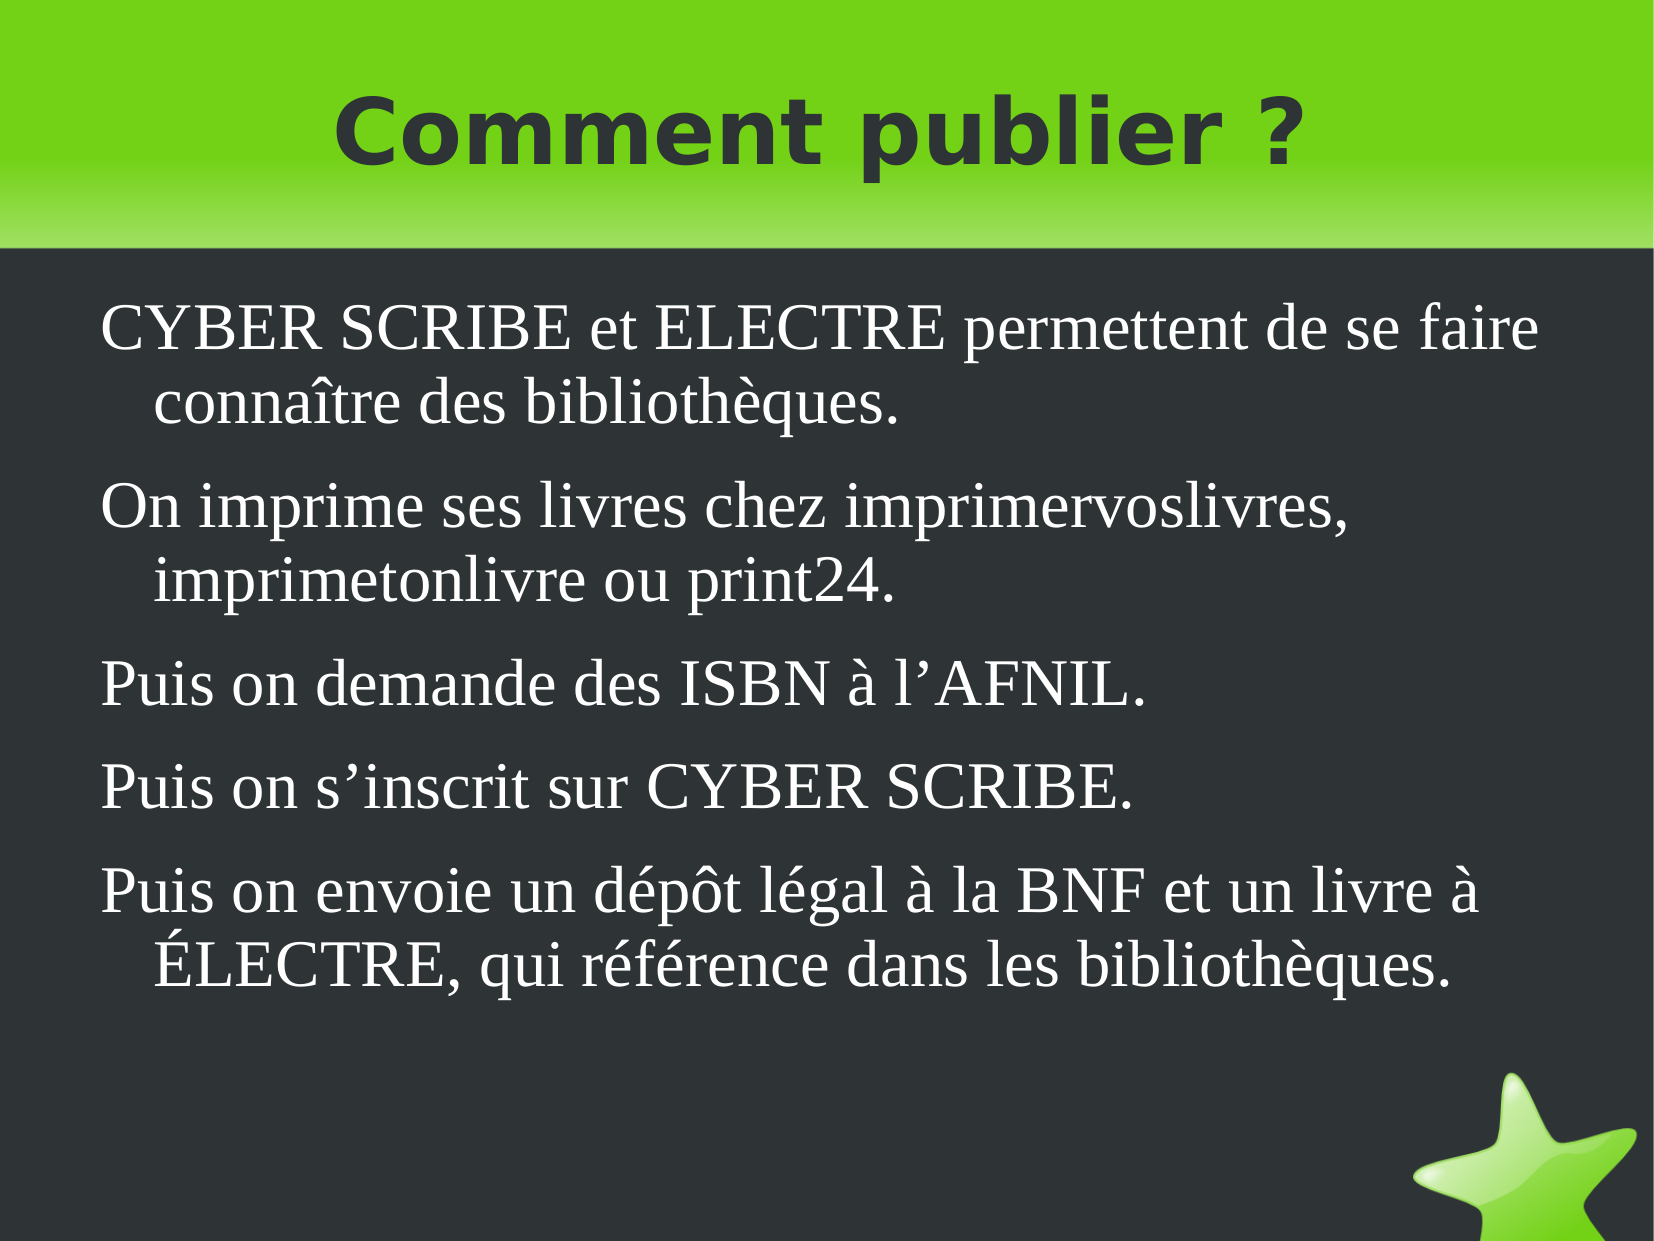

# Comment publier ?
CYBER SCRIBE et ELECTRE permettent de se faire connaître des bibliothèques.
On imprime ses livres chez imprimervoslivres, imprimetonlivre ou print24.
Puis on demande des ISBN à l’AFNIL.
Puis on s’inscrit sur CYBER SCRIBE.
Puis on envoie un dépôt légal à la BNF et un livre à ÉLECTRE, qui référence dans les bibliothèques.